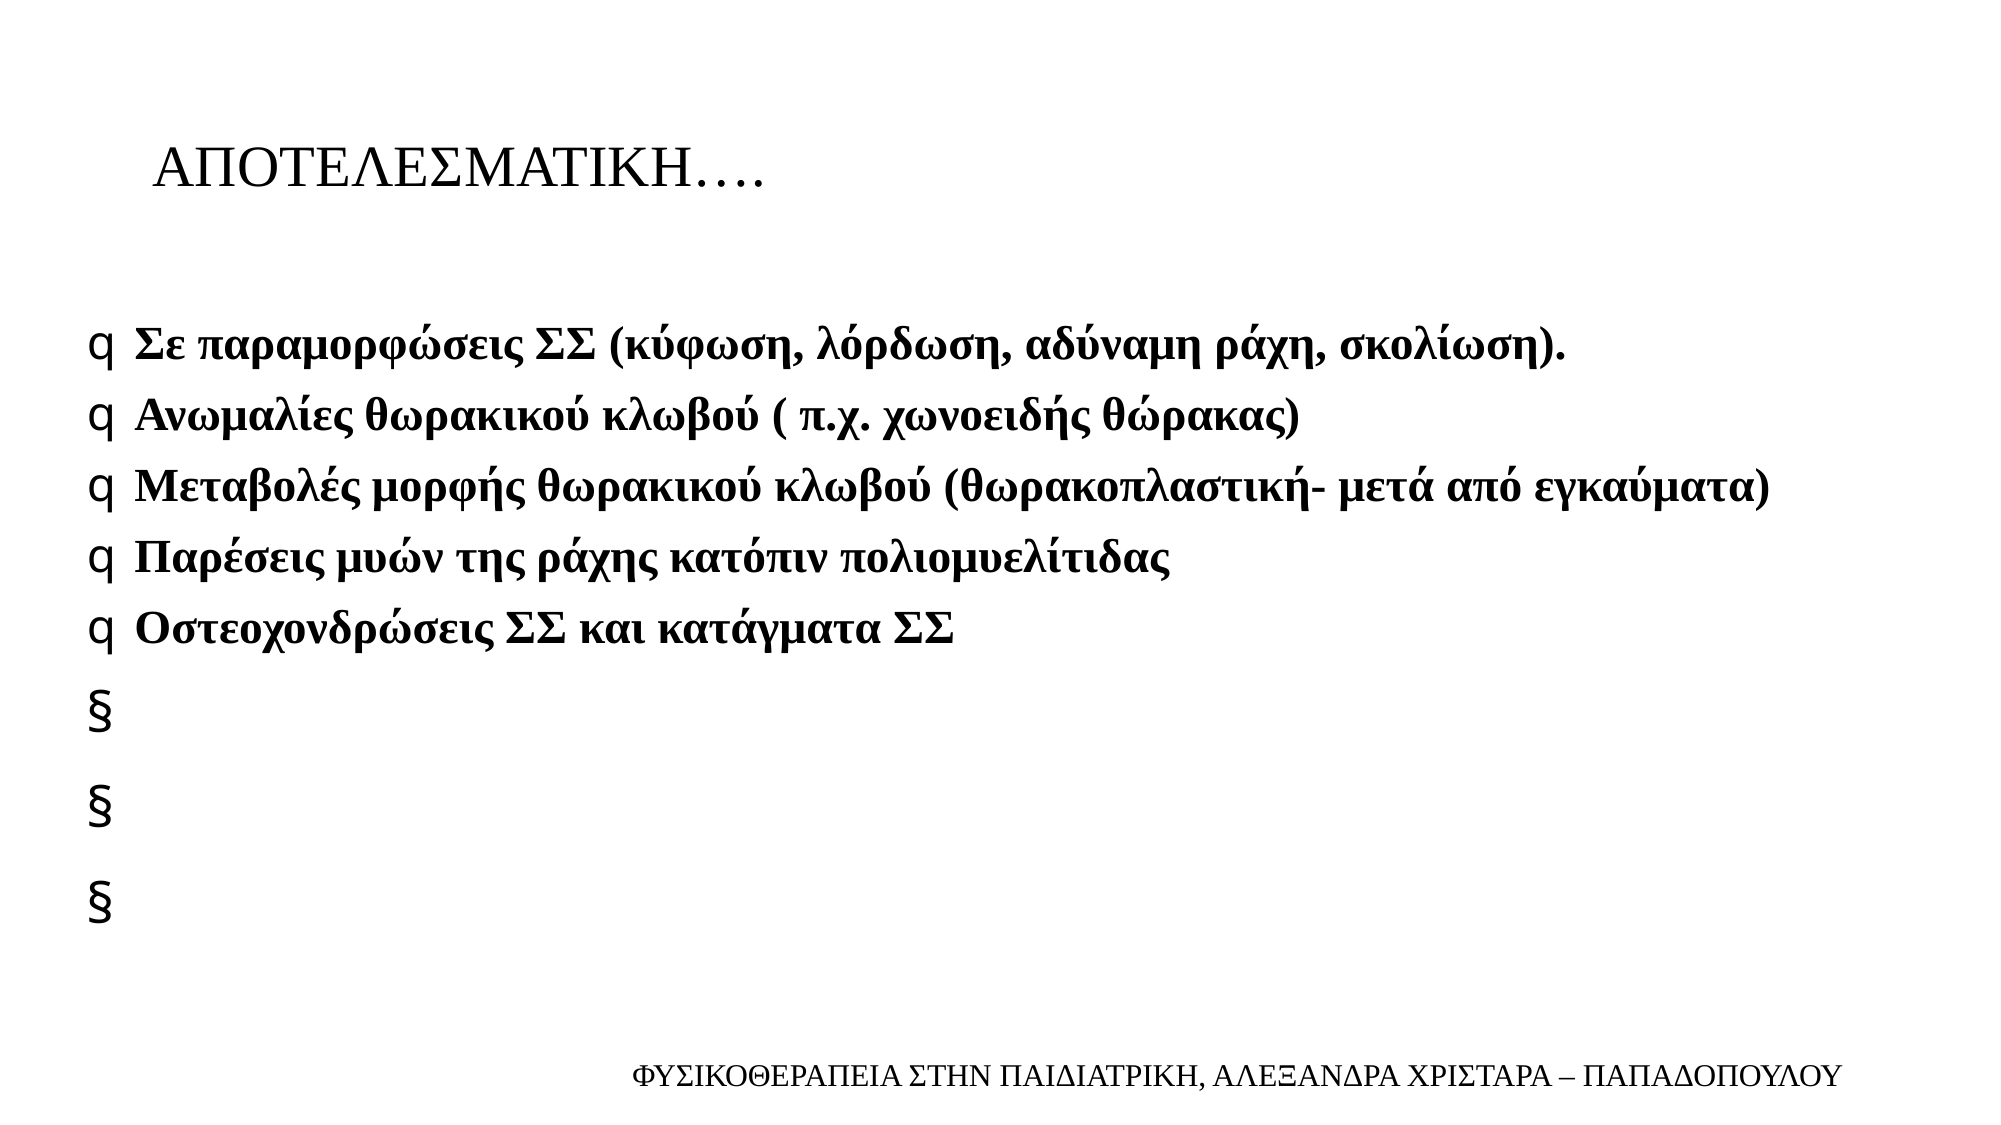

# ΑΠΟΤΕΛΕΣΜΑΤΙΚΗ….
 Σε παραμορφώσεις ΣΣ (κύφωση, λόρδωση, αδύναμη ράχη, σκολίωση).
 Ανωμαλίες θωρακικού κλωβού ( π.χ. χωνοειδής θώρακας)
 Μεταβολές μορφής θωρακικού κλωβού (θωρακοπλαστική- μετά από εγκαύματα)
 Παρέσεις μυών της ράχης κατόπιν πολιομυελίτιδας
 Οστεοχονδρώσεις ΣΣ και κατάγματα ΣΣ
ΦΥΣΙΚΟΘΕΡΑΠΕΙΑ ΣΤΗΝ ΠΑΙΔΙΑΤΡΙΚΗ, ΑΛΕΞΑΝΔΡΑ ΧΡΙΣΤΑΡΑ – ΠΑΠΑΔΟΠΟΥΛΟΥ